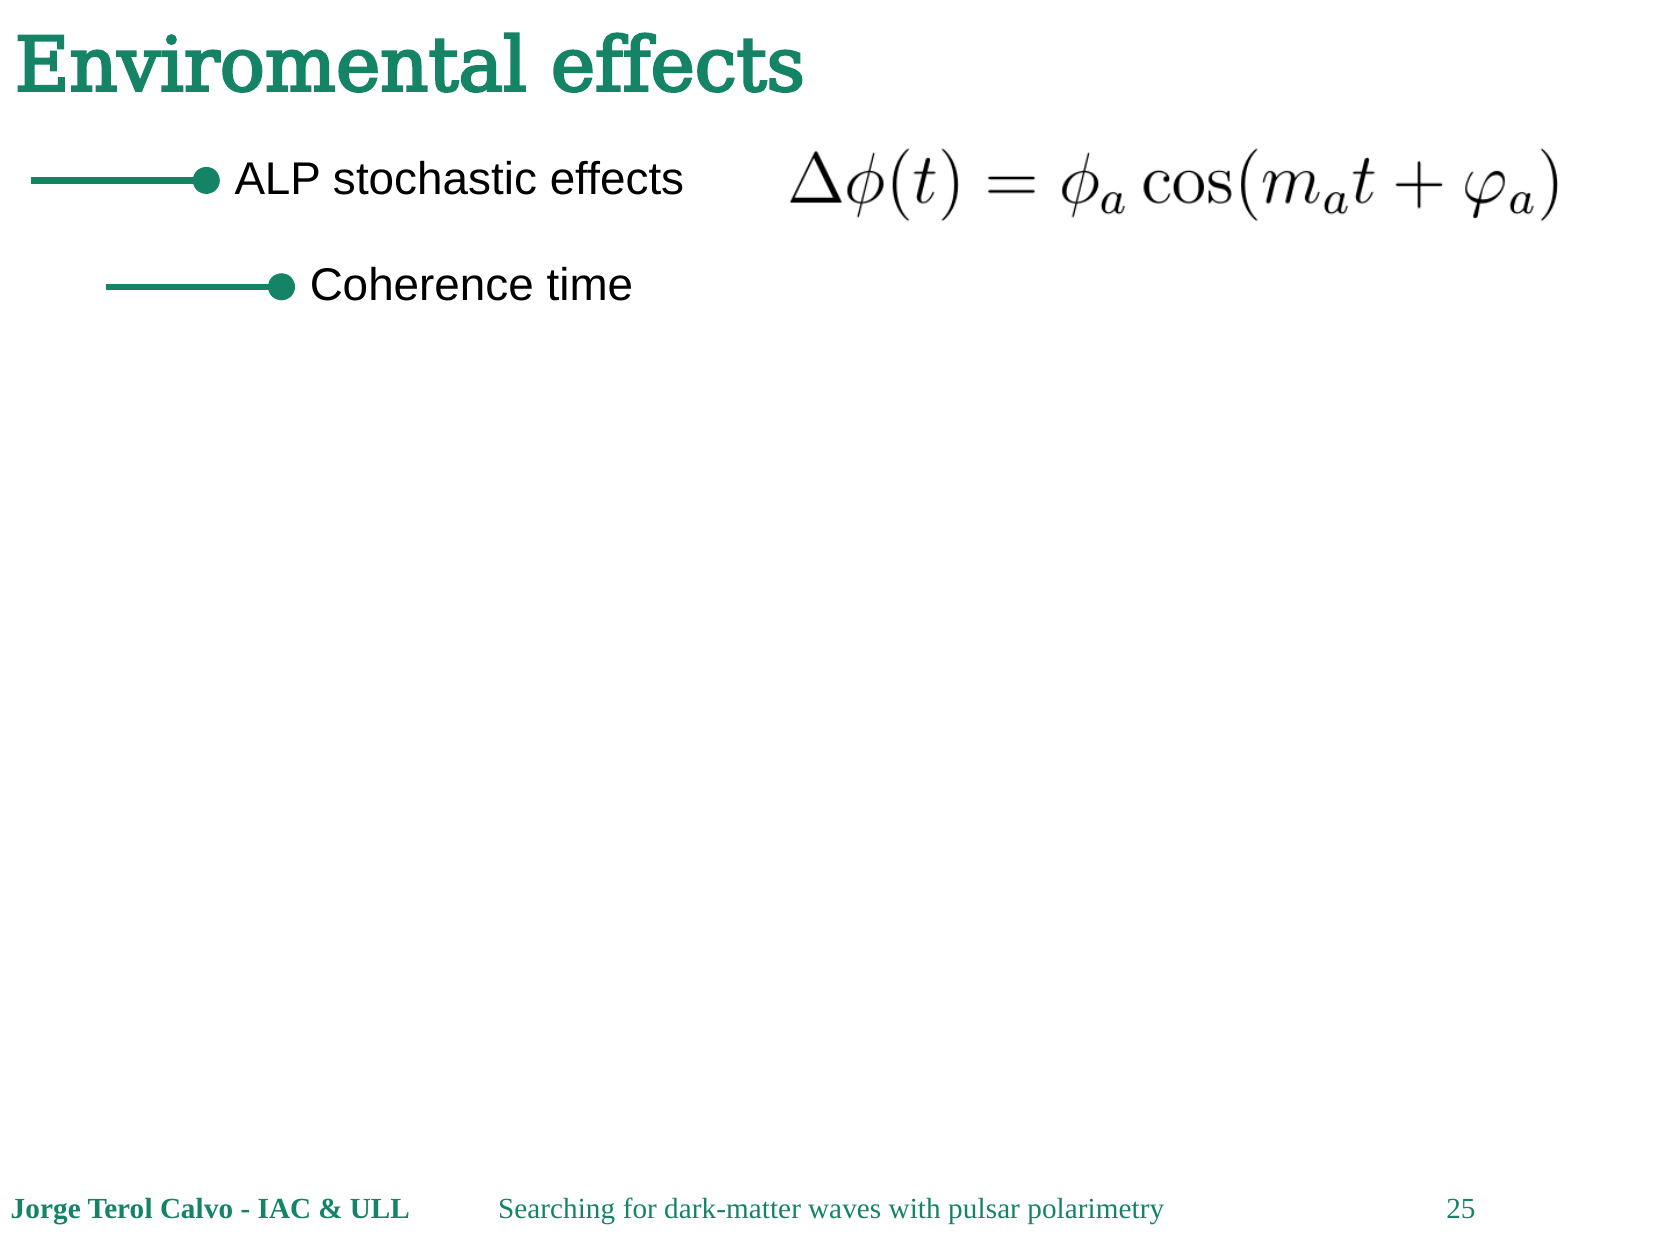

Enviromental effects
ALP stochastic effects
Coherence time
Jorge Terol Calvo - IAC & ULL
Searching for dark-matter waves with pulsar polarimetry
25